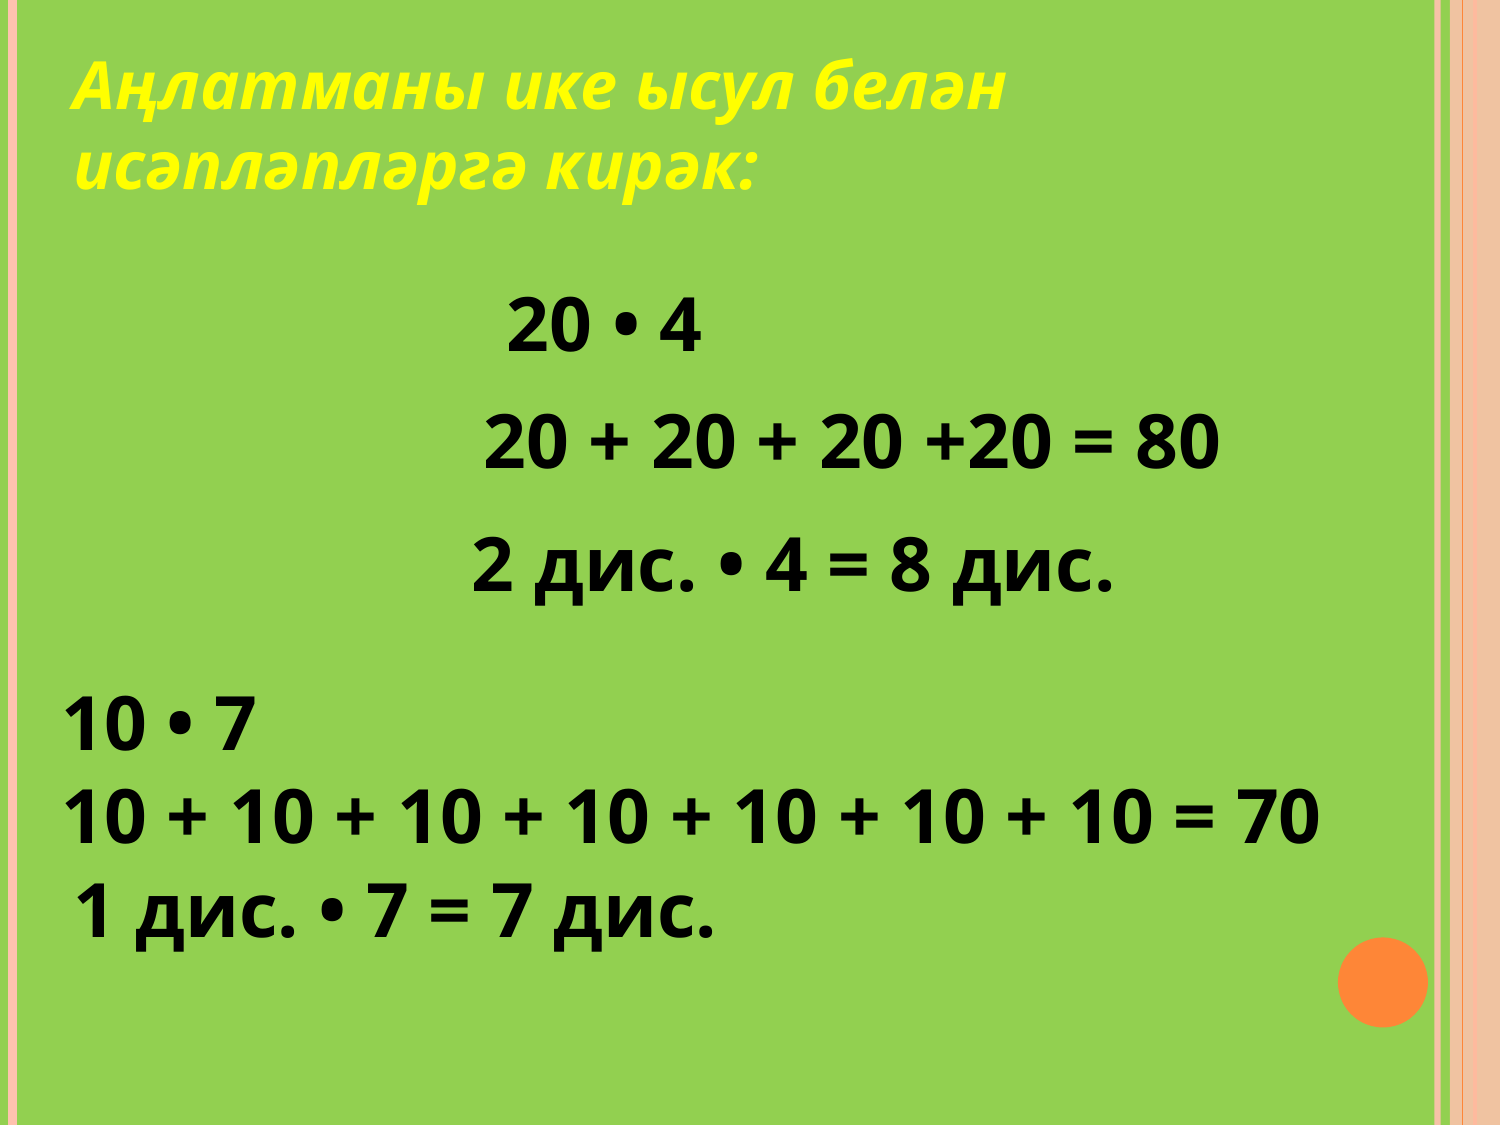

Аңлатманы ике ысул белән исәпләпләргә кирәк:
20 • 4
20 + 20 + 20 +20 = 80
2 дис. • 4 = 8 дис.
10 • 7
10 + 10 + 10 + 10 + 10 + 10 + 10 = 70
1 дис. • 7 = 7 дис.